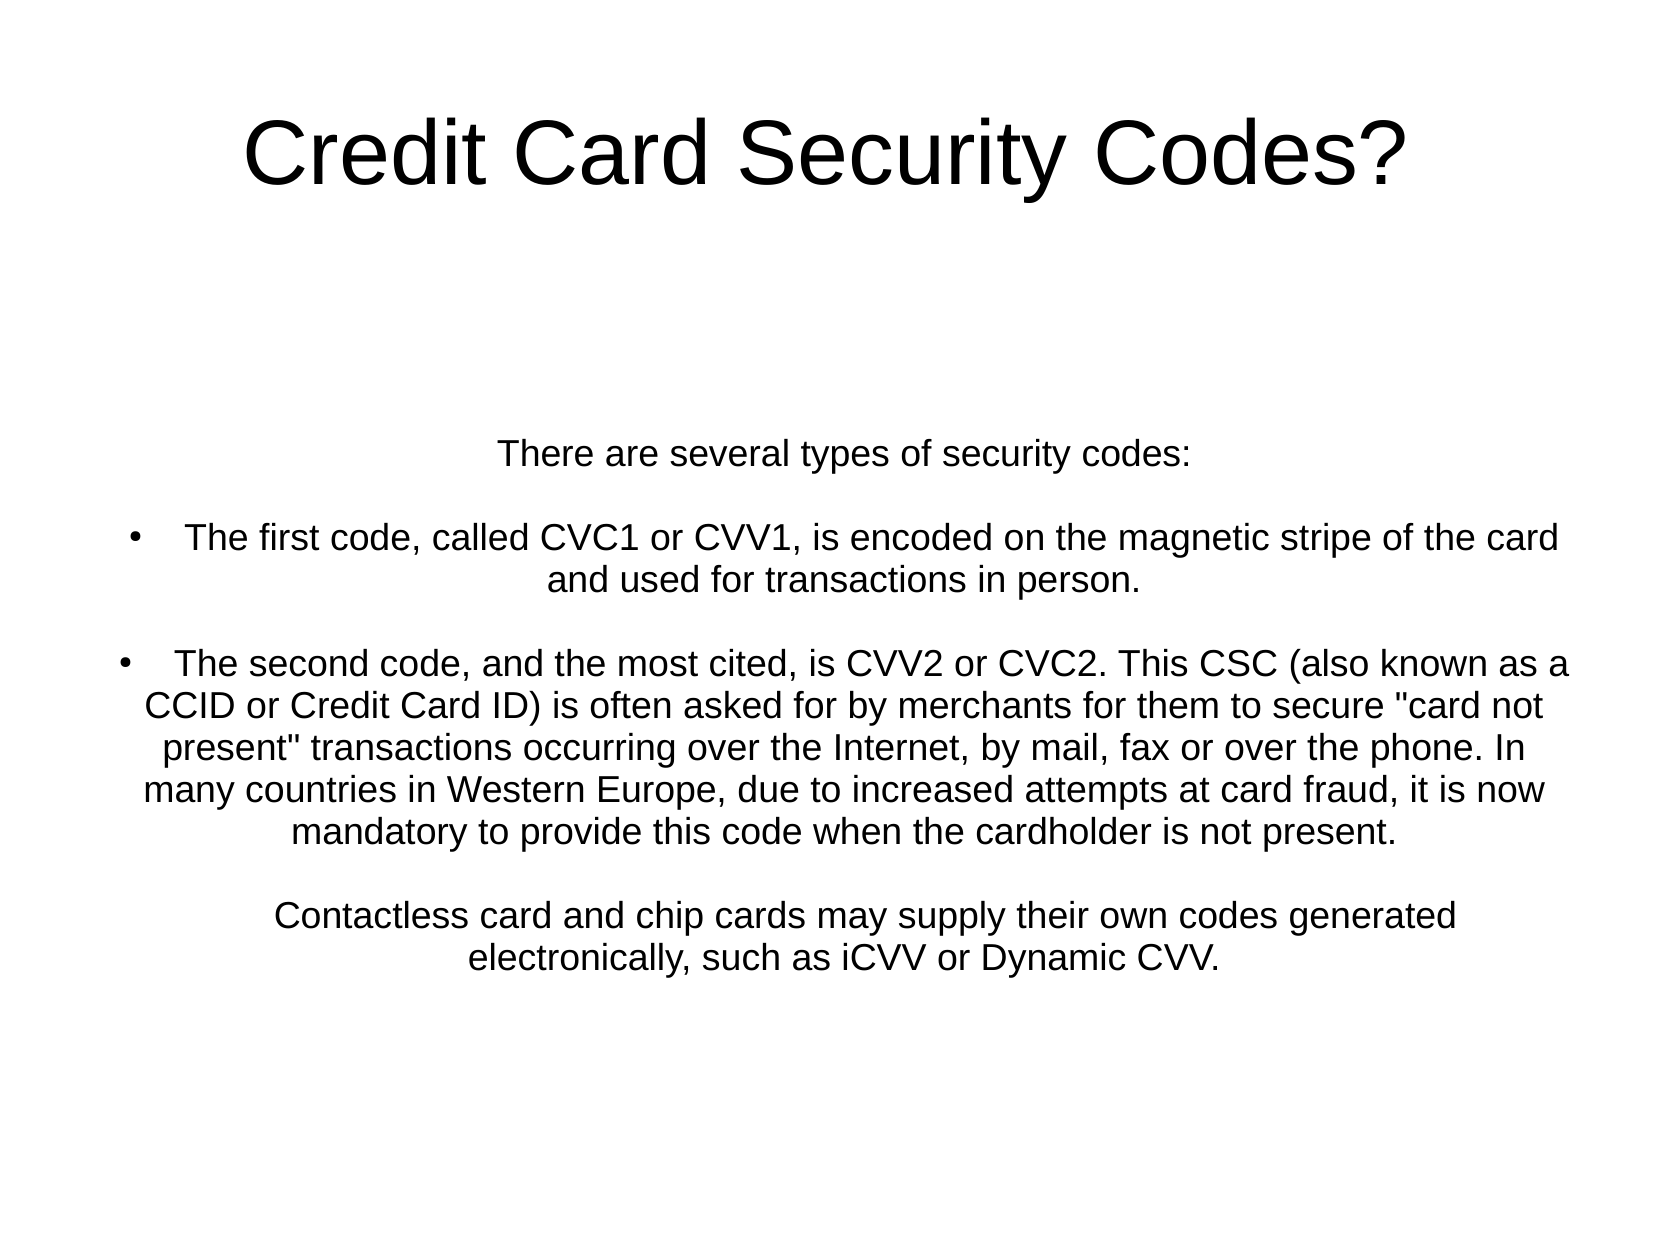

# Credit Card Security Codes?
There are several types of security codes:
 The first code, called CVC1 or CVV1, is encoded on the magnetic stripe of the card and used for transactions in person.
 The second code, and the most cited, is CVV2 or CVC2. This CSC (also known as a CCID or Credit Card ID) is often asked for by merchants for them to secure "card not present" transactions occurring over the Internet, by mail, fax or over the phone. In many countries in Western Europe, due to increased attempts at card fraud, it is now mandatory to provide this code when the cardholder is not present.
 Contactless card and chip cards may supply their own codes generated electronically, such as iCVV or Dynamic CVV.